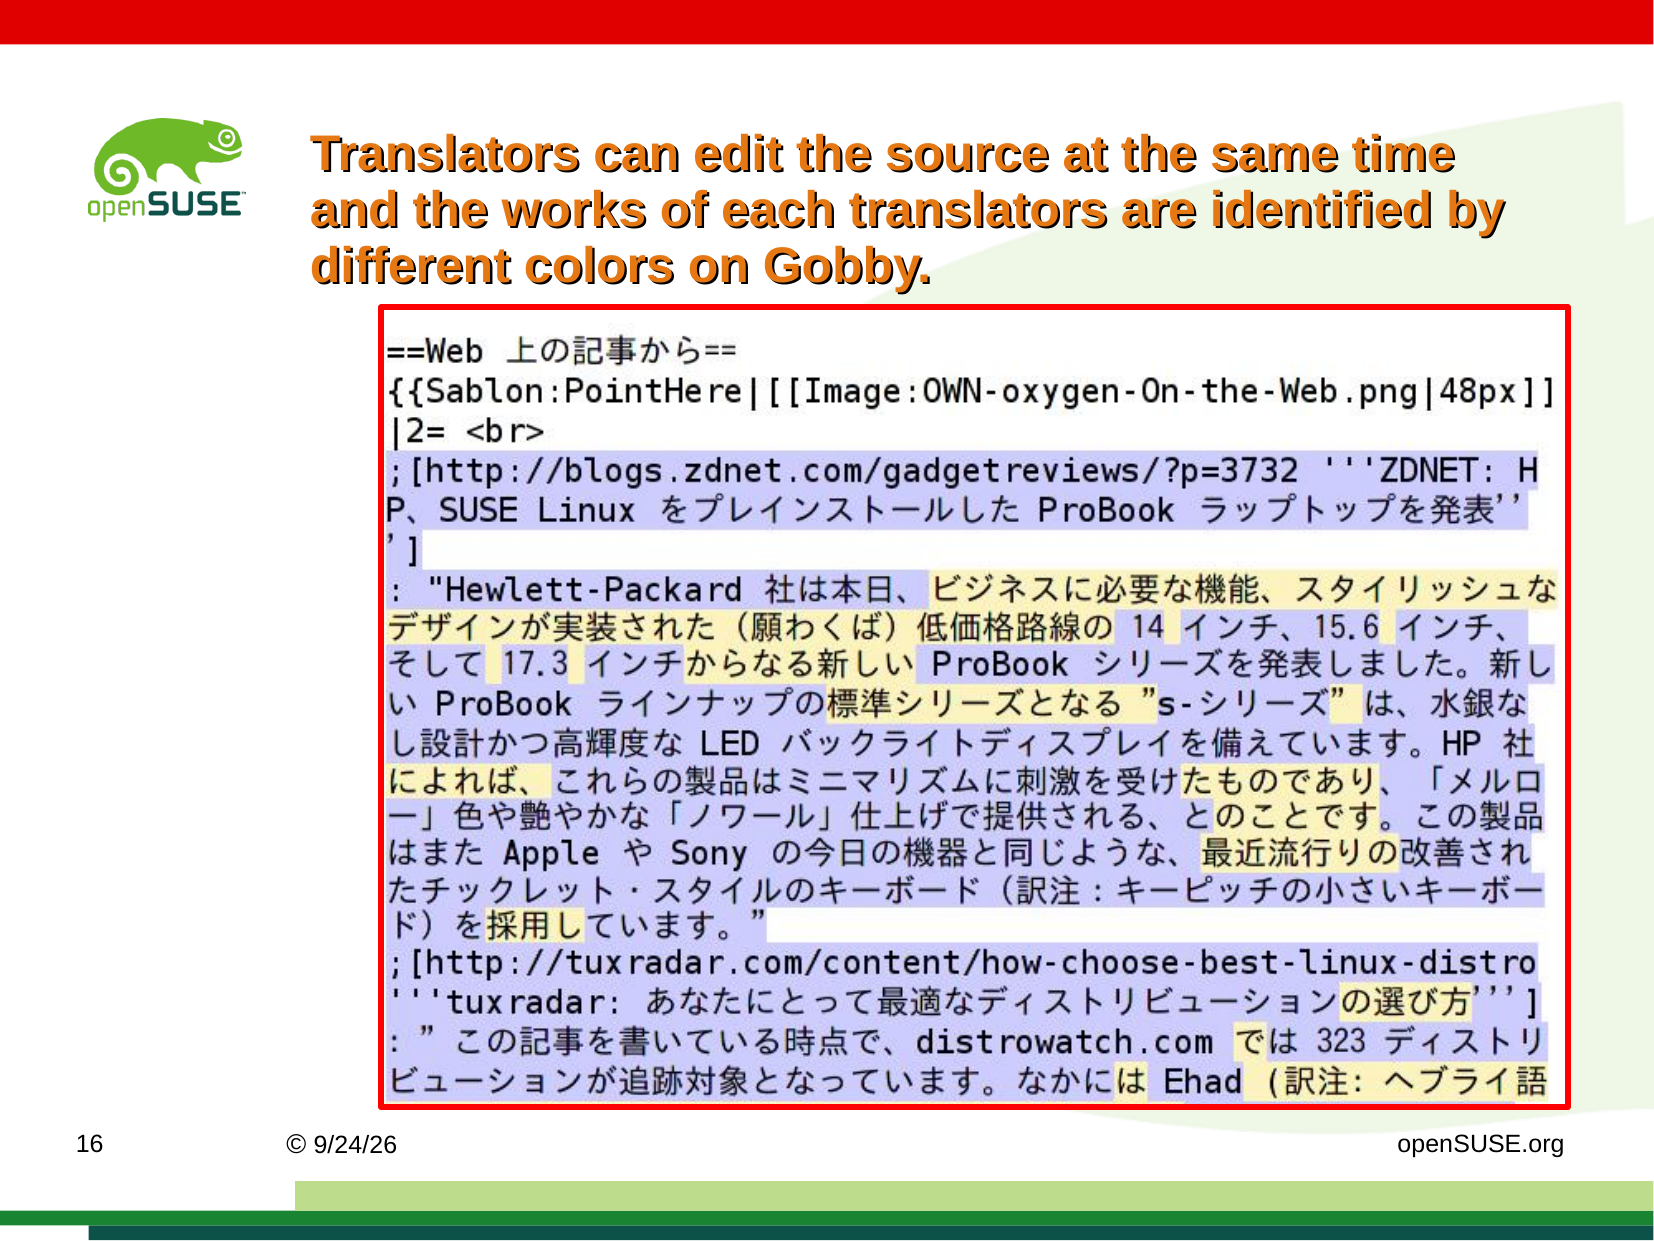

Translators can edit the source at the same time and the works of each translators are identified by different colors on Gobby.
openSUSE.org